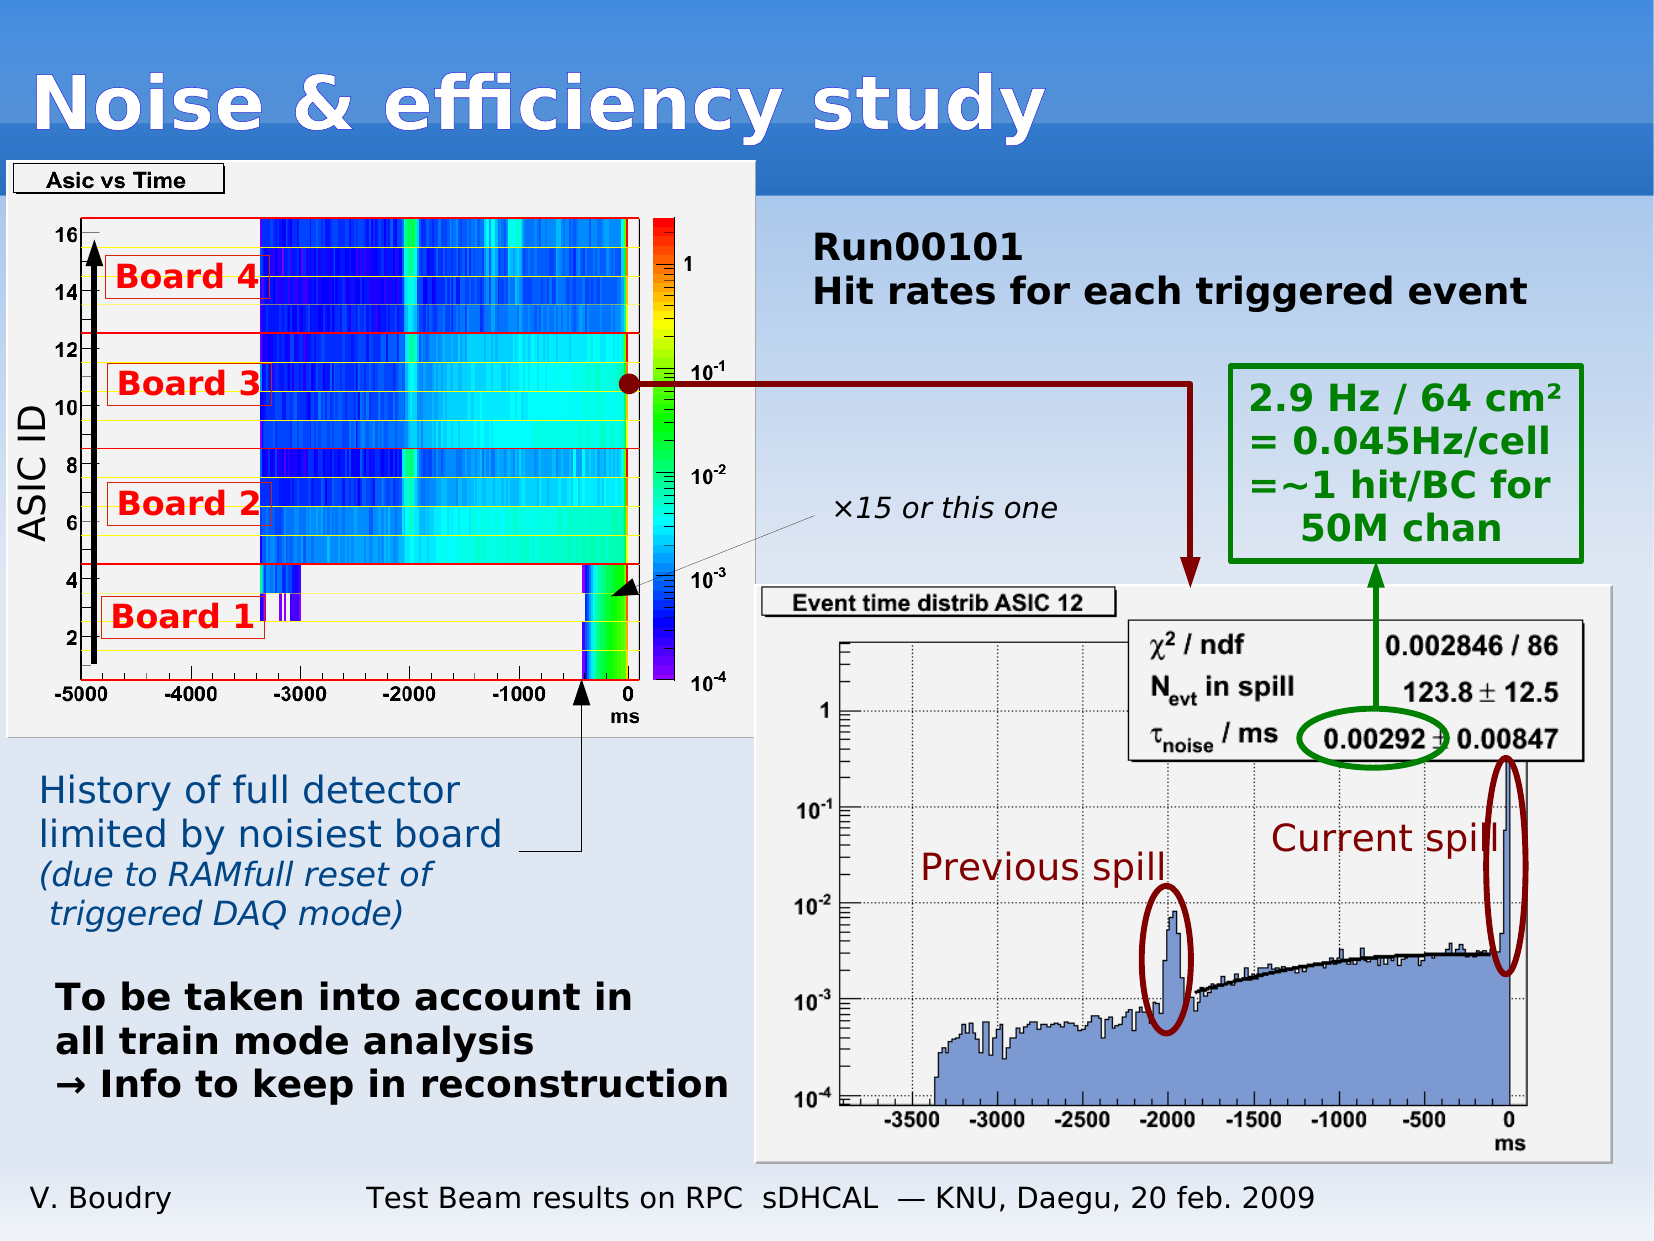

# Noise & efficiency study
Run00101
Hit rates for each triggered event
Board 4
Board 3
2.9 Hz / 64 cm²
= 0.045Hz/cell
=~1 hit/BC for
 50M chan
ASIC ID
Board 2
×15 or this one
Board 1
History of full detector
limited by noisiest board
(due to RAMfull reset of
 triggered DAQ mode)
Current spill
Previous spill
To be taken into account in
all train mode analysis
→ Info to keep in reconstruction
Vincent.Boudry@in2p3.fr
Test Beam results on RPC sDHCAL — KNU, Daegu, 20 feb. 2009